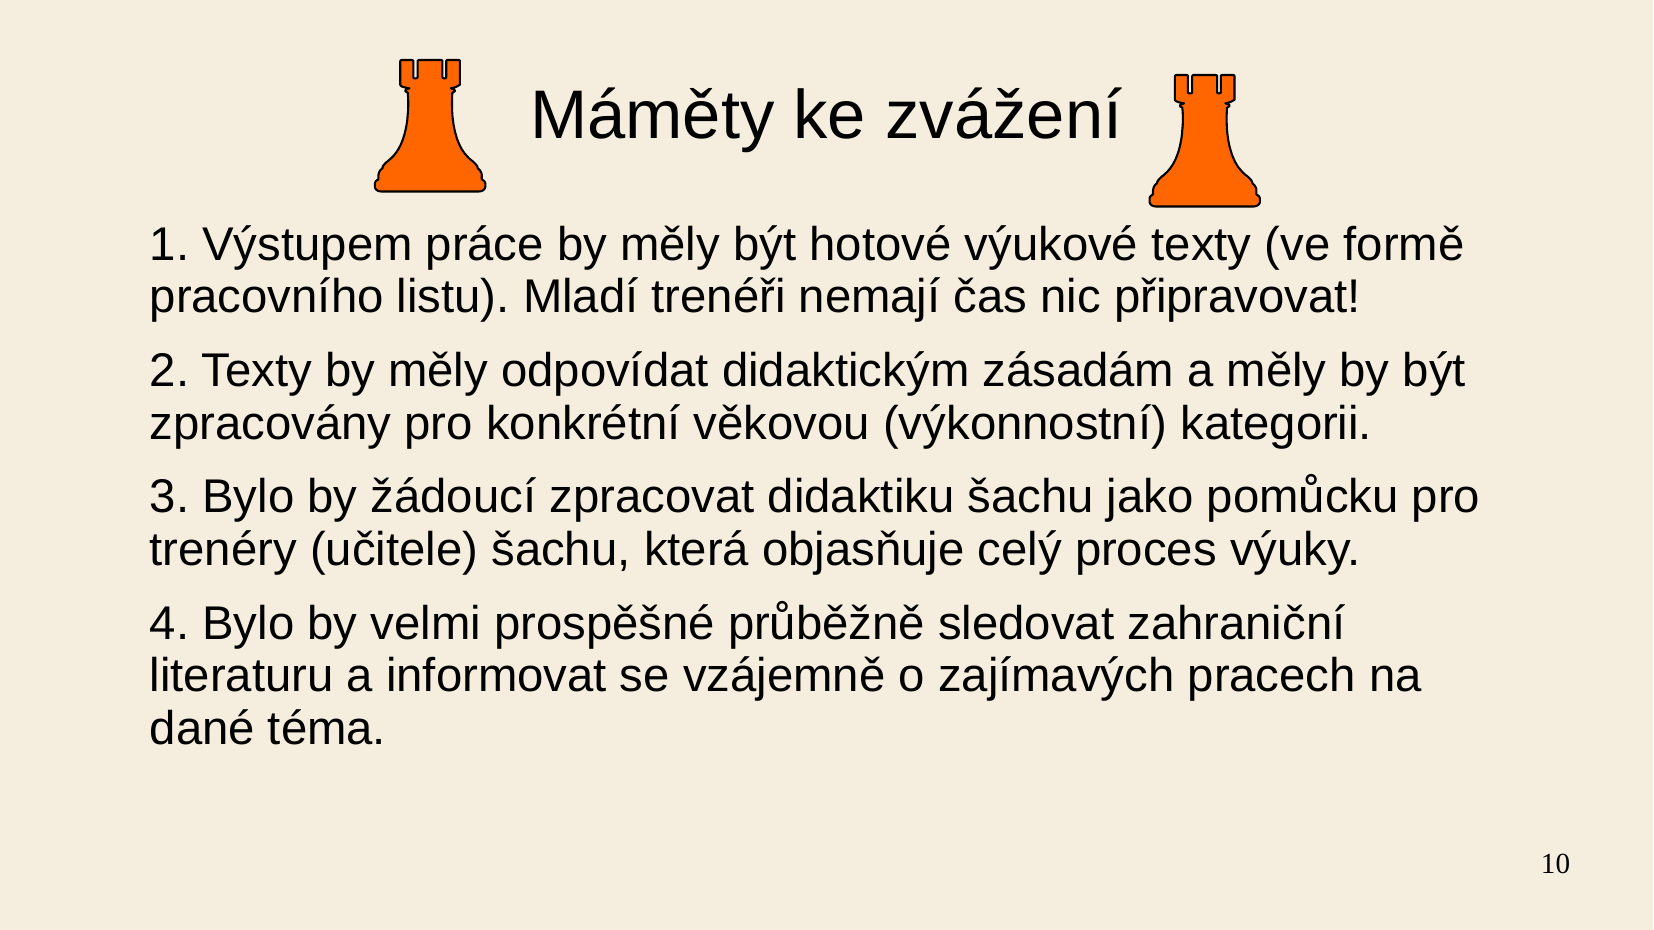

# Máměty ke zvážení
1. Výstupem práce by měly být hotové výukové texty (ve formě pracovního listu). Mladí trenéři nemají čas nic připravovat!
2. Texty by měly odpovídat didaktickým zásadám a měly by být zpracovány pro konkrétní věkovou (výkonnostní) kategorii.
3. Bylo by žádoucí zpracovat didaktiku šachu jako pomůcku pro trenéry (učitele) šachu, která objasňuje celý proces výuky.
4. Bylo by velmi prospěšné průběžně sledovat zahraniční literaturu a informovat se vzájemně o zajímavých pracech na dané téma.
10